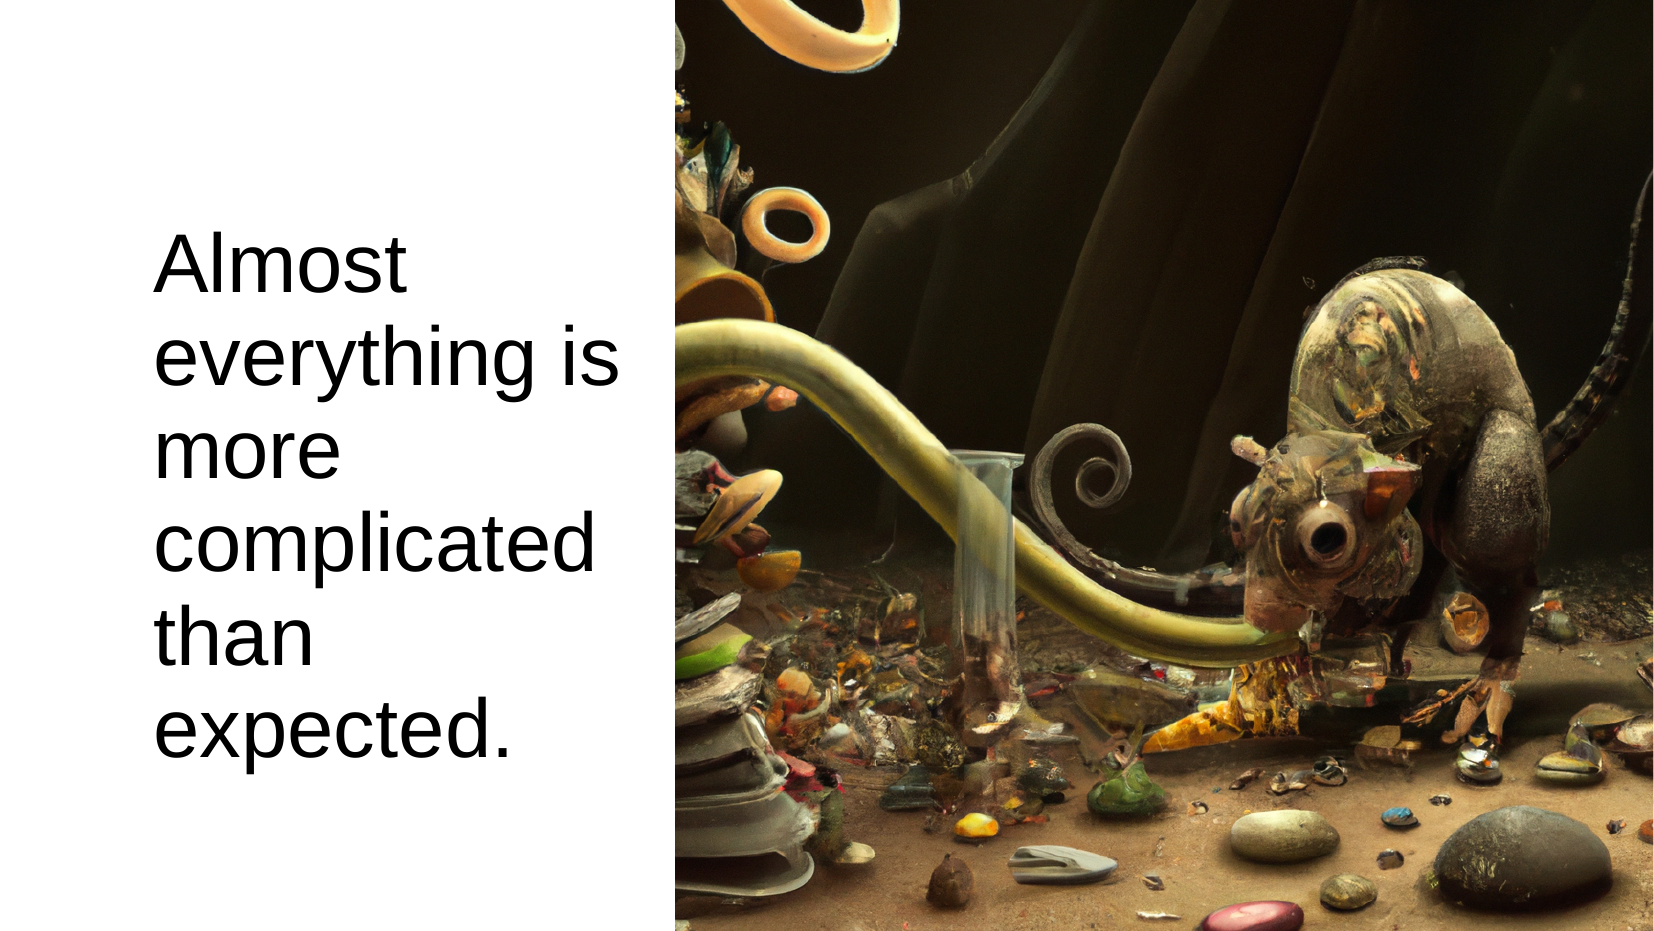

# Almost everything is more complicated than expected.
https://labs.openai.com/e/0J9hWtjQO3GTfgX3lm9MPk8O/vlpFsuKto4CM88WctfwuWYAE